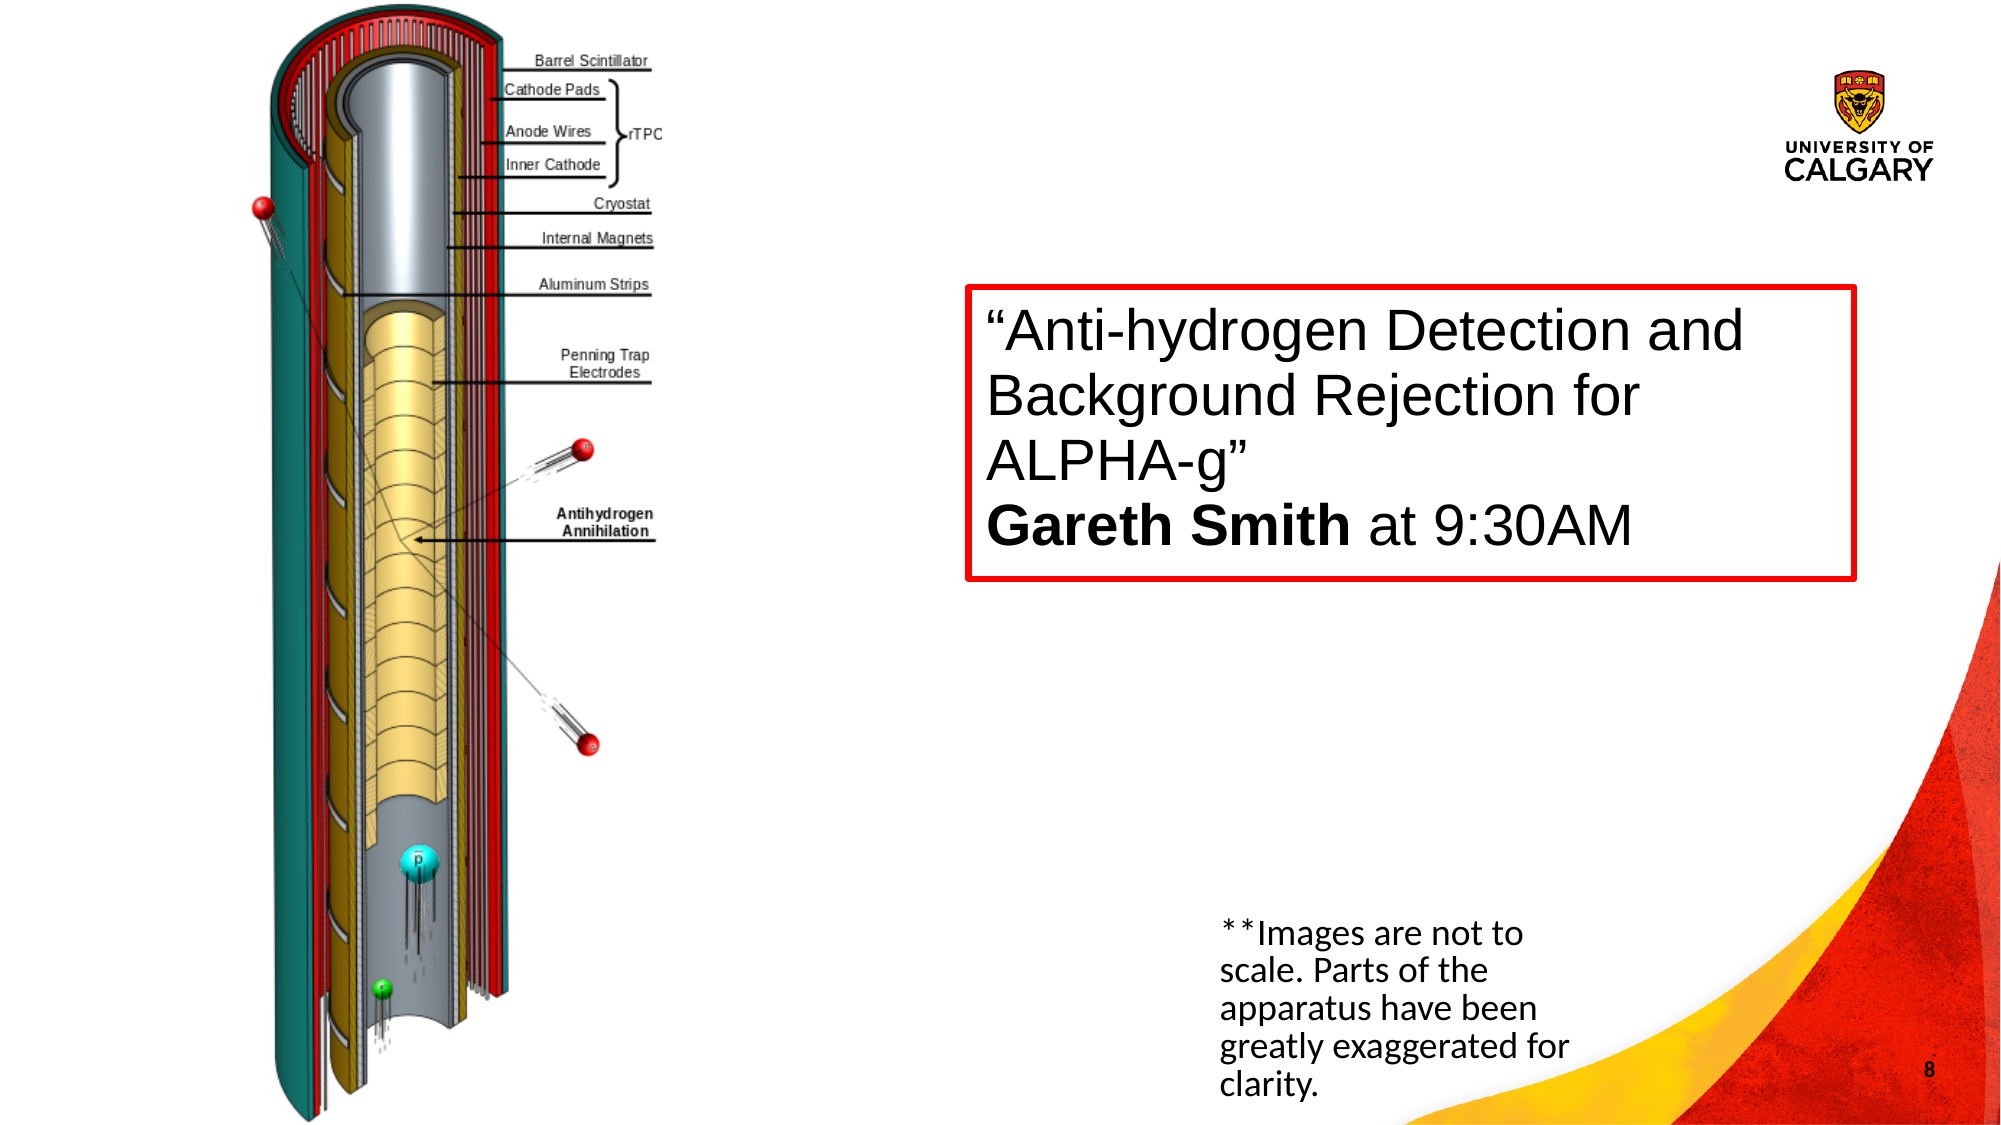

“Anti-hydrogen Detection and Background Rejection for ALPHA-g”
Gareth Smith at 9:30AM
**Images are not to scale. Parts of the apparatus have been greatly exaggerated for clarity.